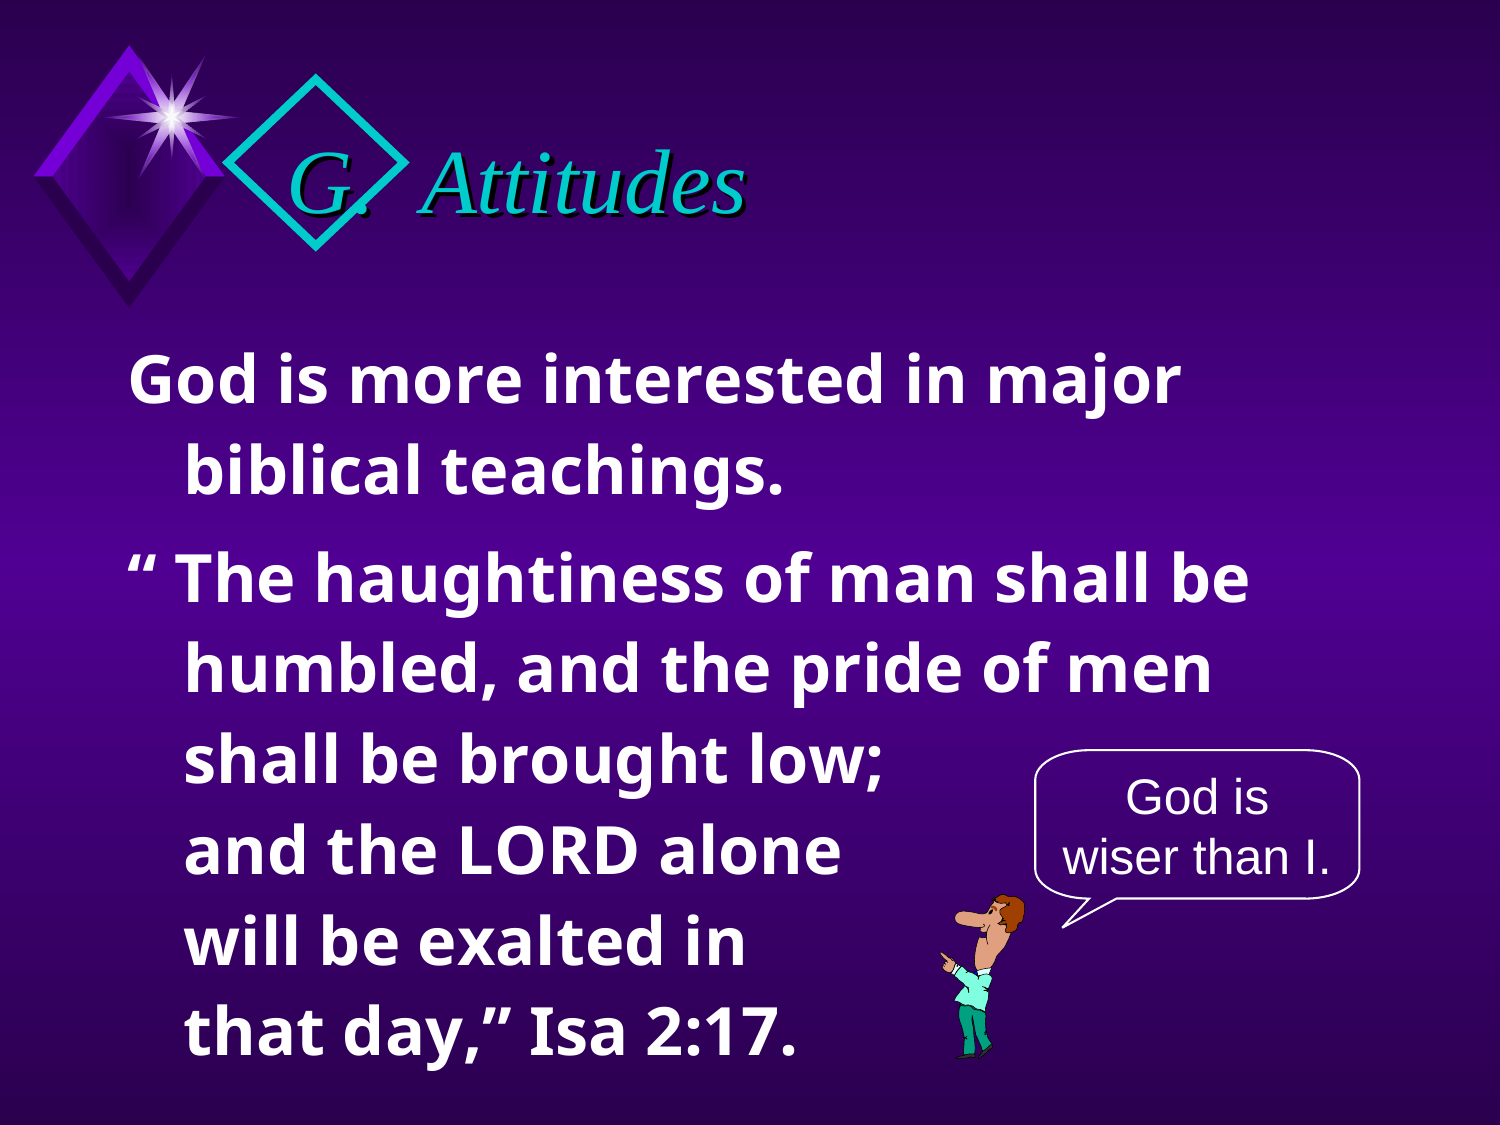

# G. Attitudes
God is more interested in major biblical teachings.
“ The haughtiness of man shall be humbled, and the pride of men shall be brought low;
and the LORD alone
will be exalted in
that day,” Isa 2:17.
God is
wiser than I.